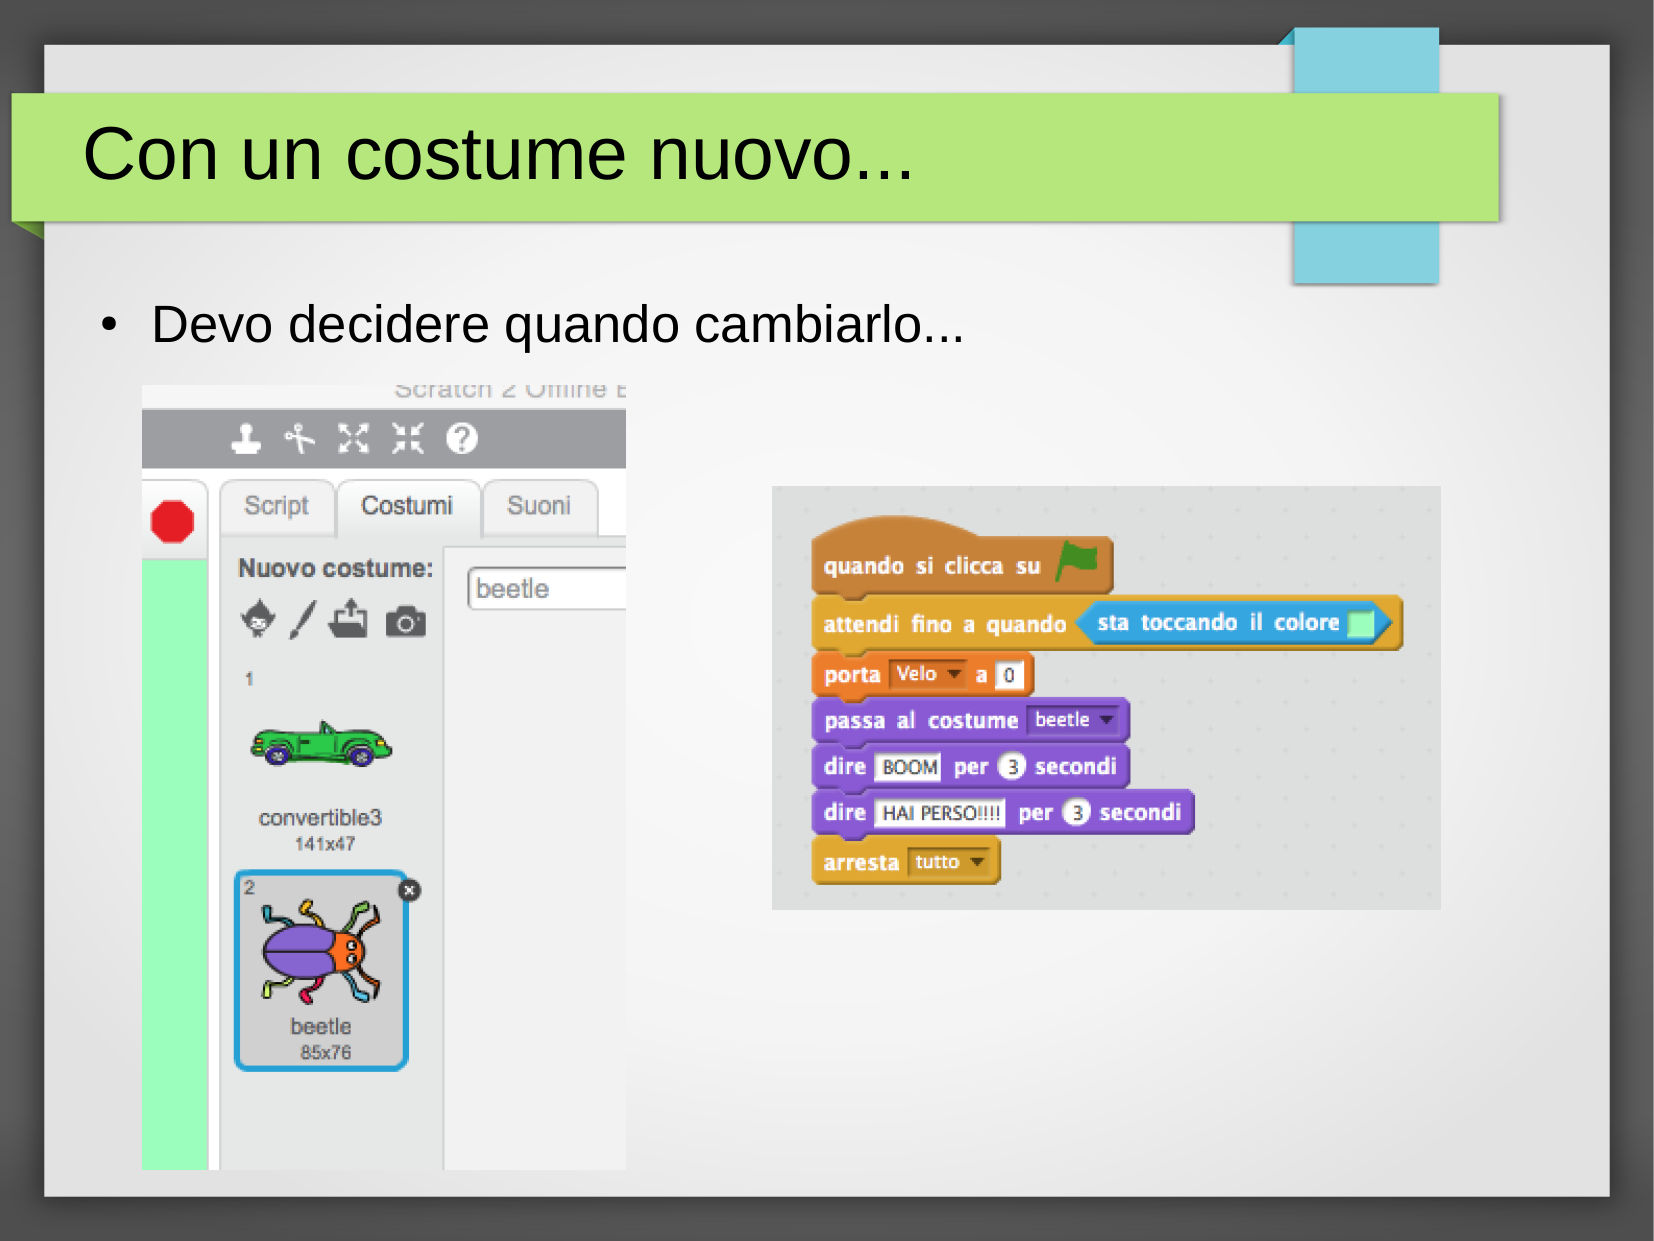

# Con un costume nuovo...
Devo decidere quando cambiarlo...